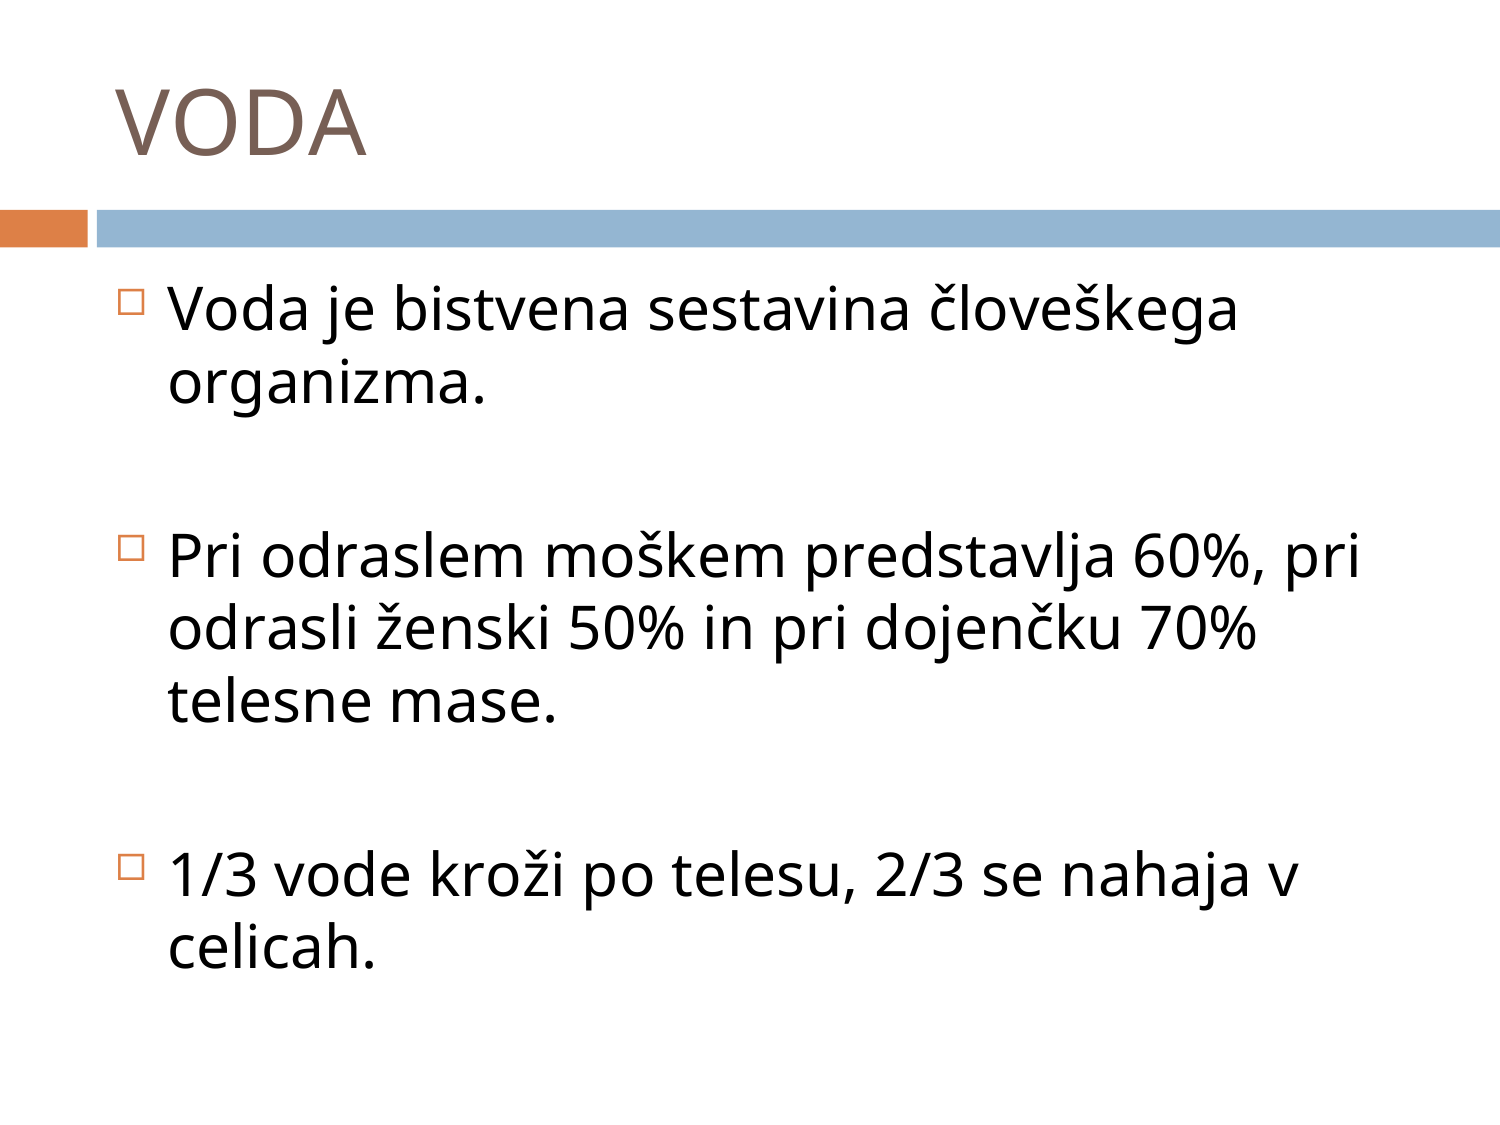

# VODA
Voda je bistvena sestavina človeškega organizma.
Pri odraslem moškem predstavlja 60%, pri odrasli ženski 50% in pri dojenčku 70% telesne mase.
1/3 vode kroži po telesu, 2/3 se nahaja v celicah.